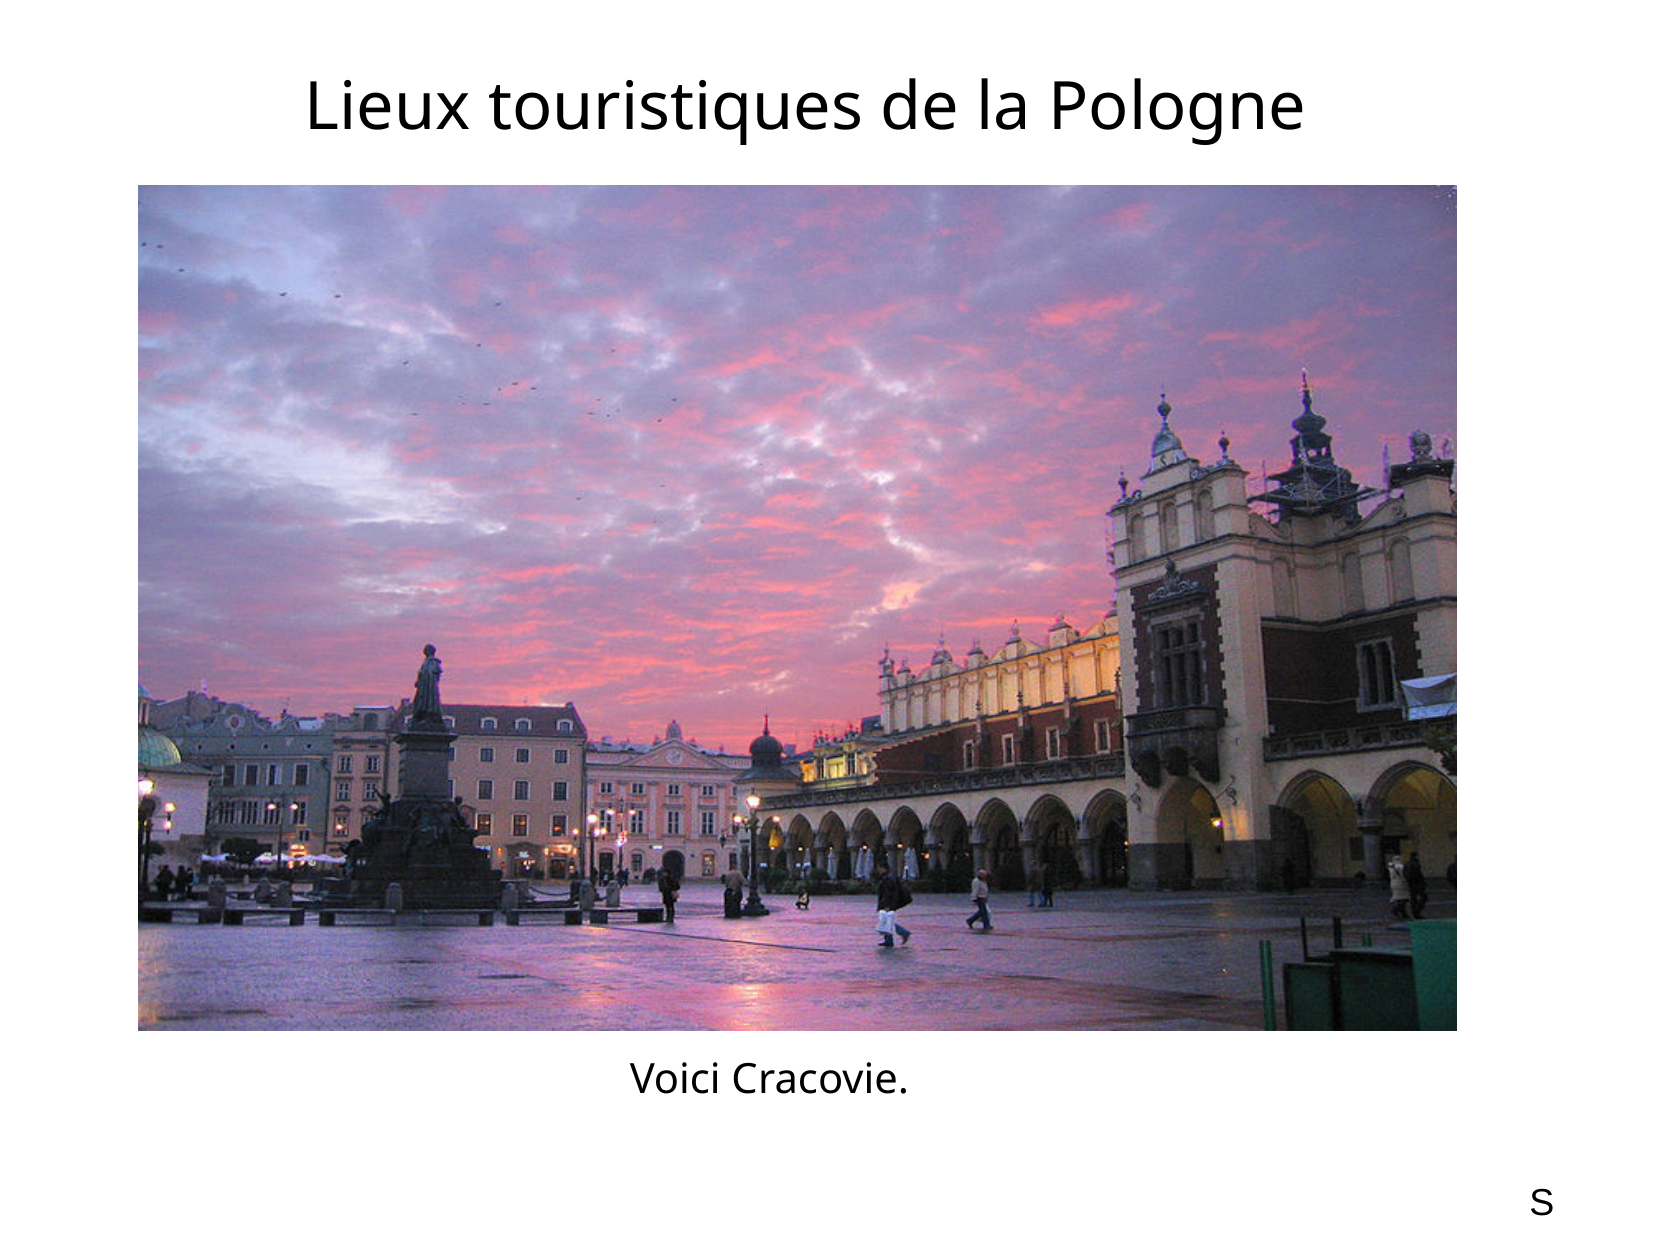

# Lieux touristiques de la Pologne
						Voici Cracovie.
S